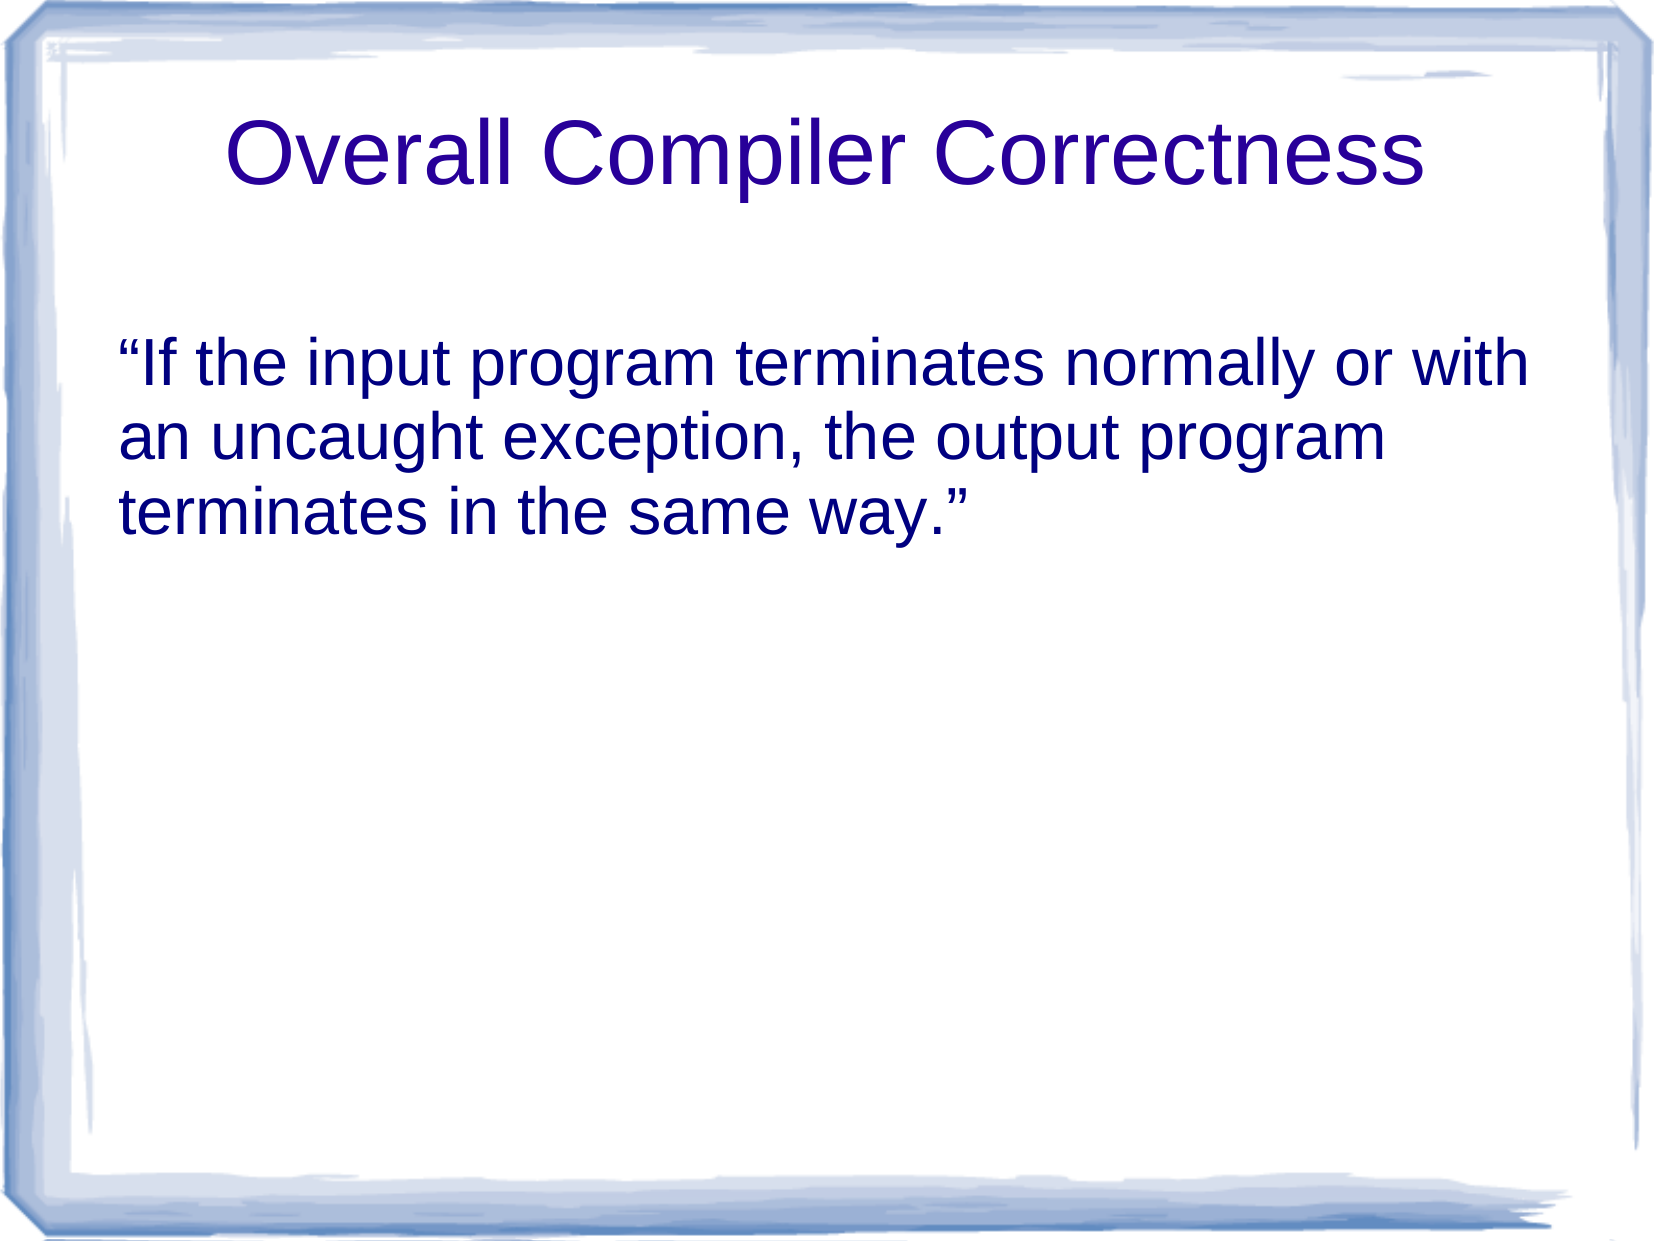

# Overall Compiler Correctness
“If the input program terminates normally or with an uncaught exception, the output program terminates in the same way.”